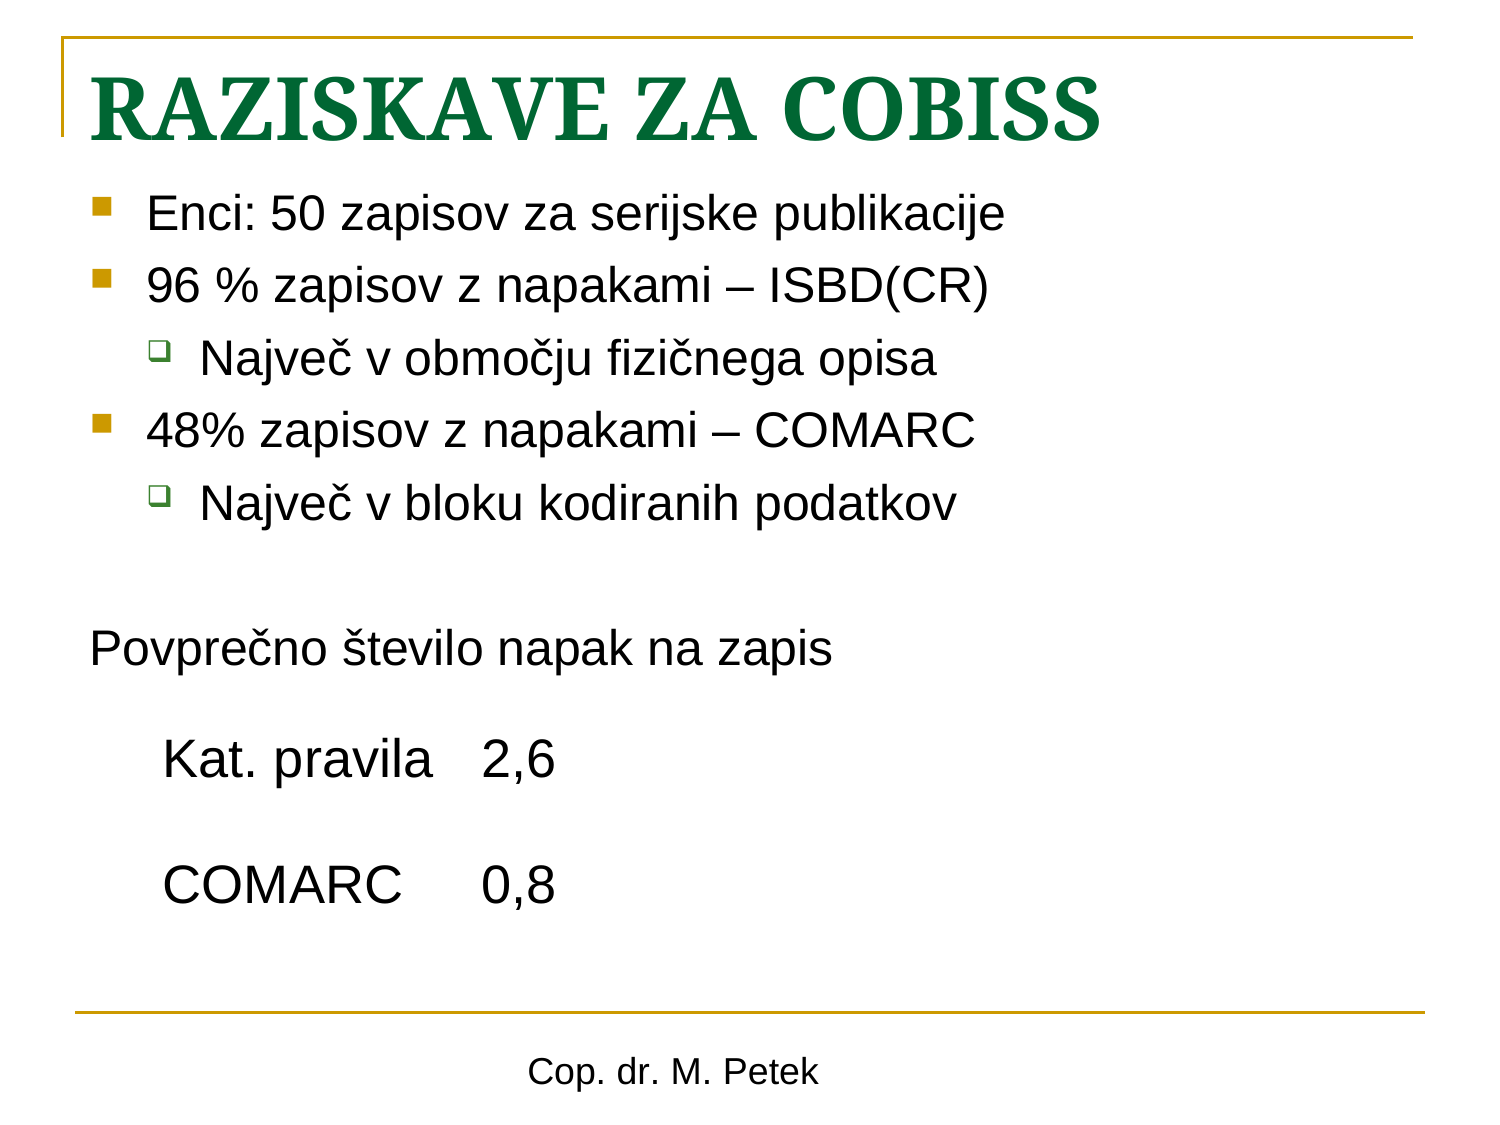

# RAZISKAVE ZA COBISS
Enci: 50 zapisov za serijske publikacije
96 % zapisov z napakami – ISBD(CR)
Največ v območju fizičnega opisa
48% zapisov z napakami – COMARC
Največ v bloku kodiranih podatkov
Povprečno število napak na zapis
| Kat. pravila | 2,6 |
| --- | --- |
| COMARC | 0,8 |
Cop. dr. M. Petek